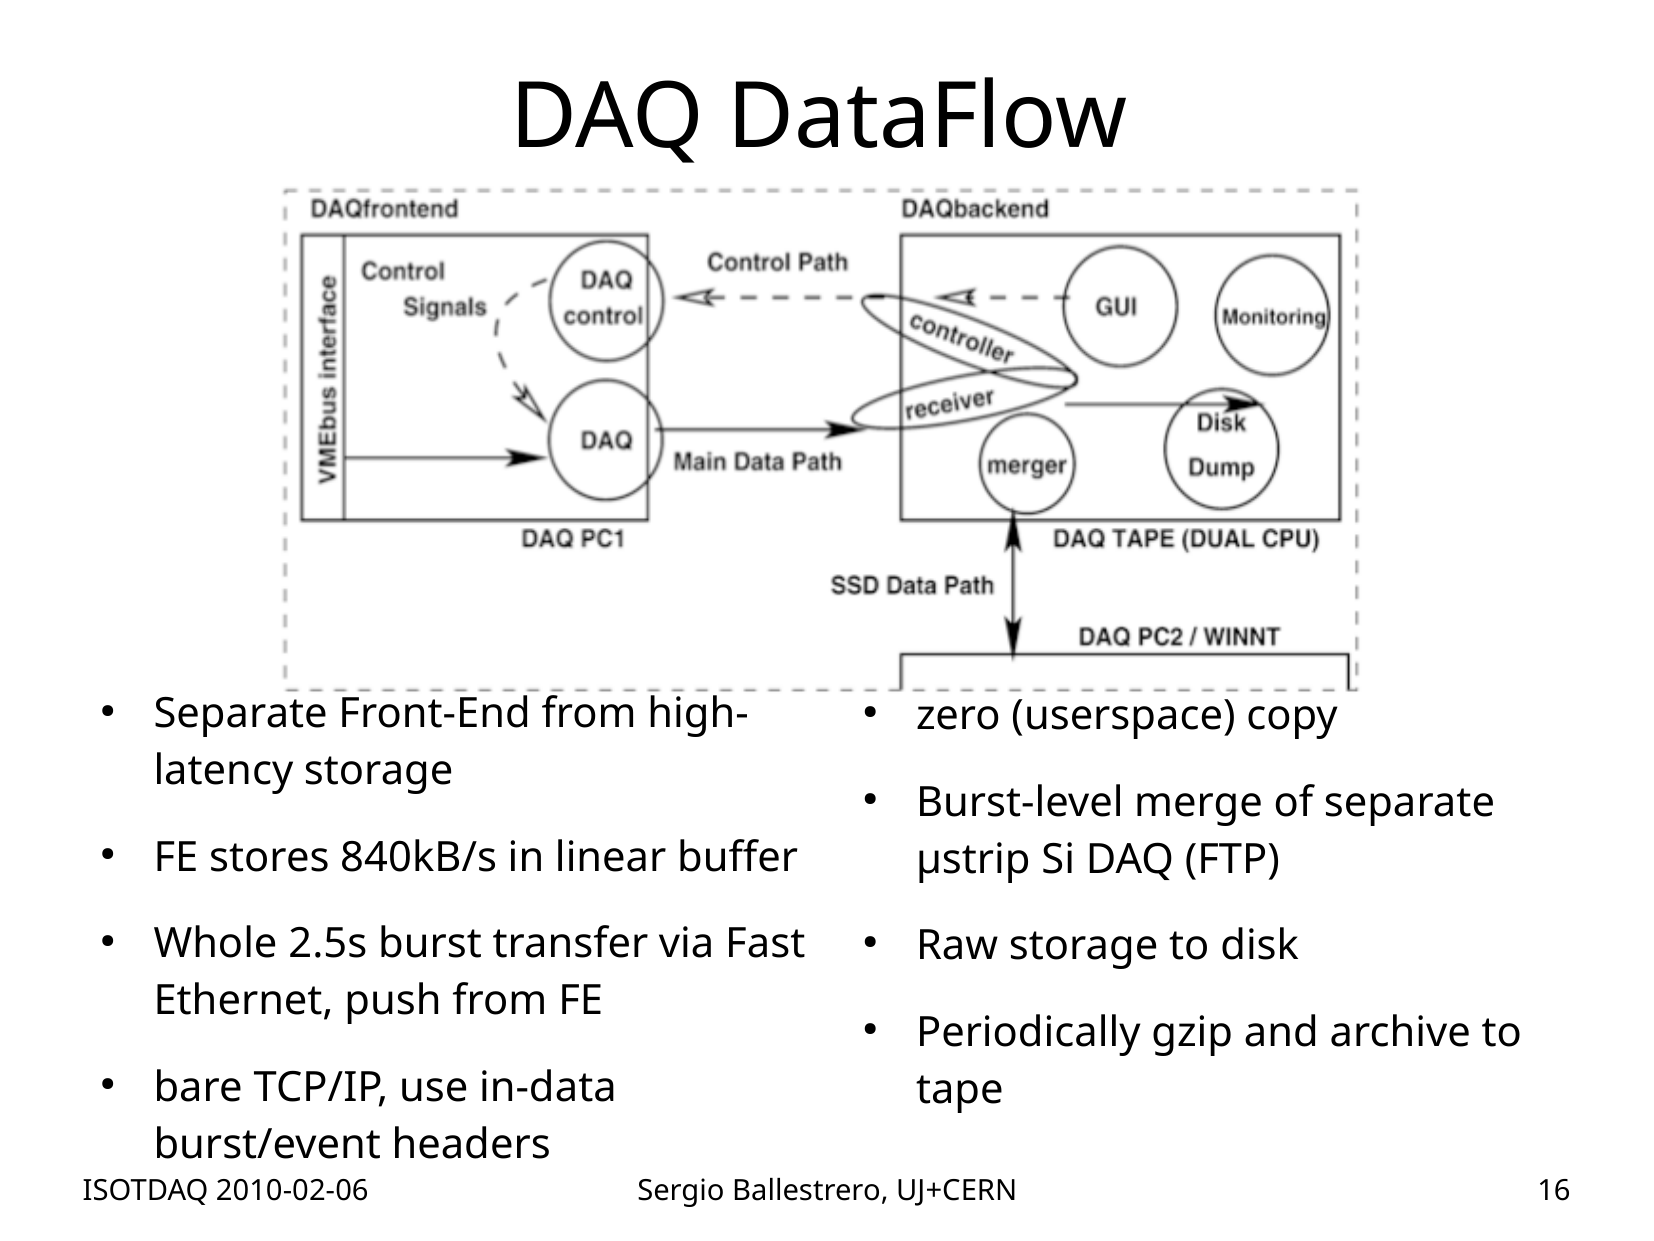

# DAQ DataFlow
Separate Front-End from high-latency storage
FE stores 840kB/s in linear buffer
Whole 2.5s burst transfer via Fast Ethernet, push from FE
bare TCP/IP, use in-data burst/event headers
zero (userspace) copy
Burst-level merge of separate µstrip Si DAQ (FTP)
Raw storage to disk
Periodically gzip and archive to tape
ISOTDAQ - Ankara 2010-02-05
16